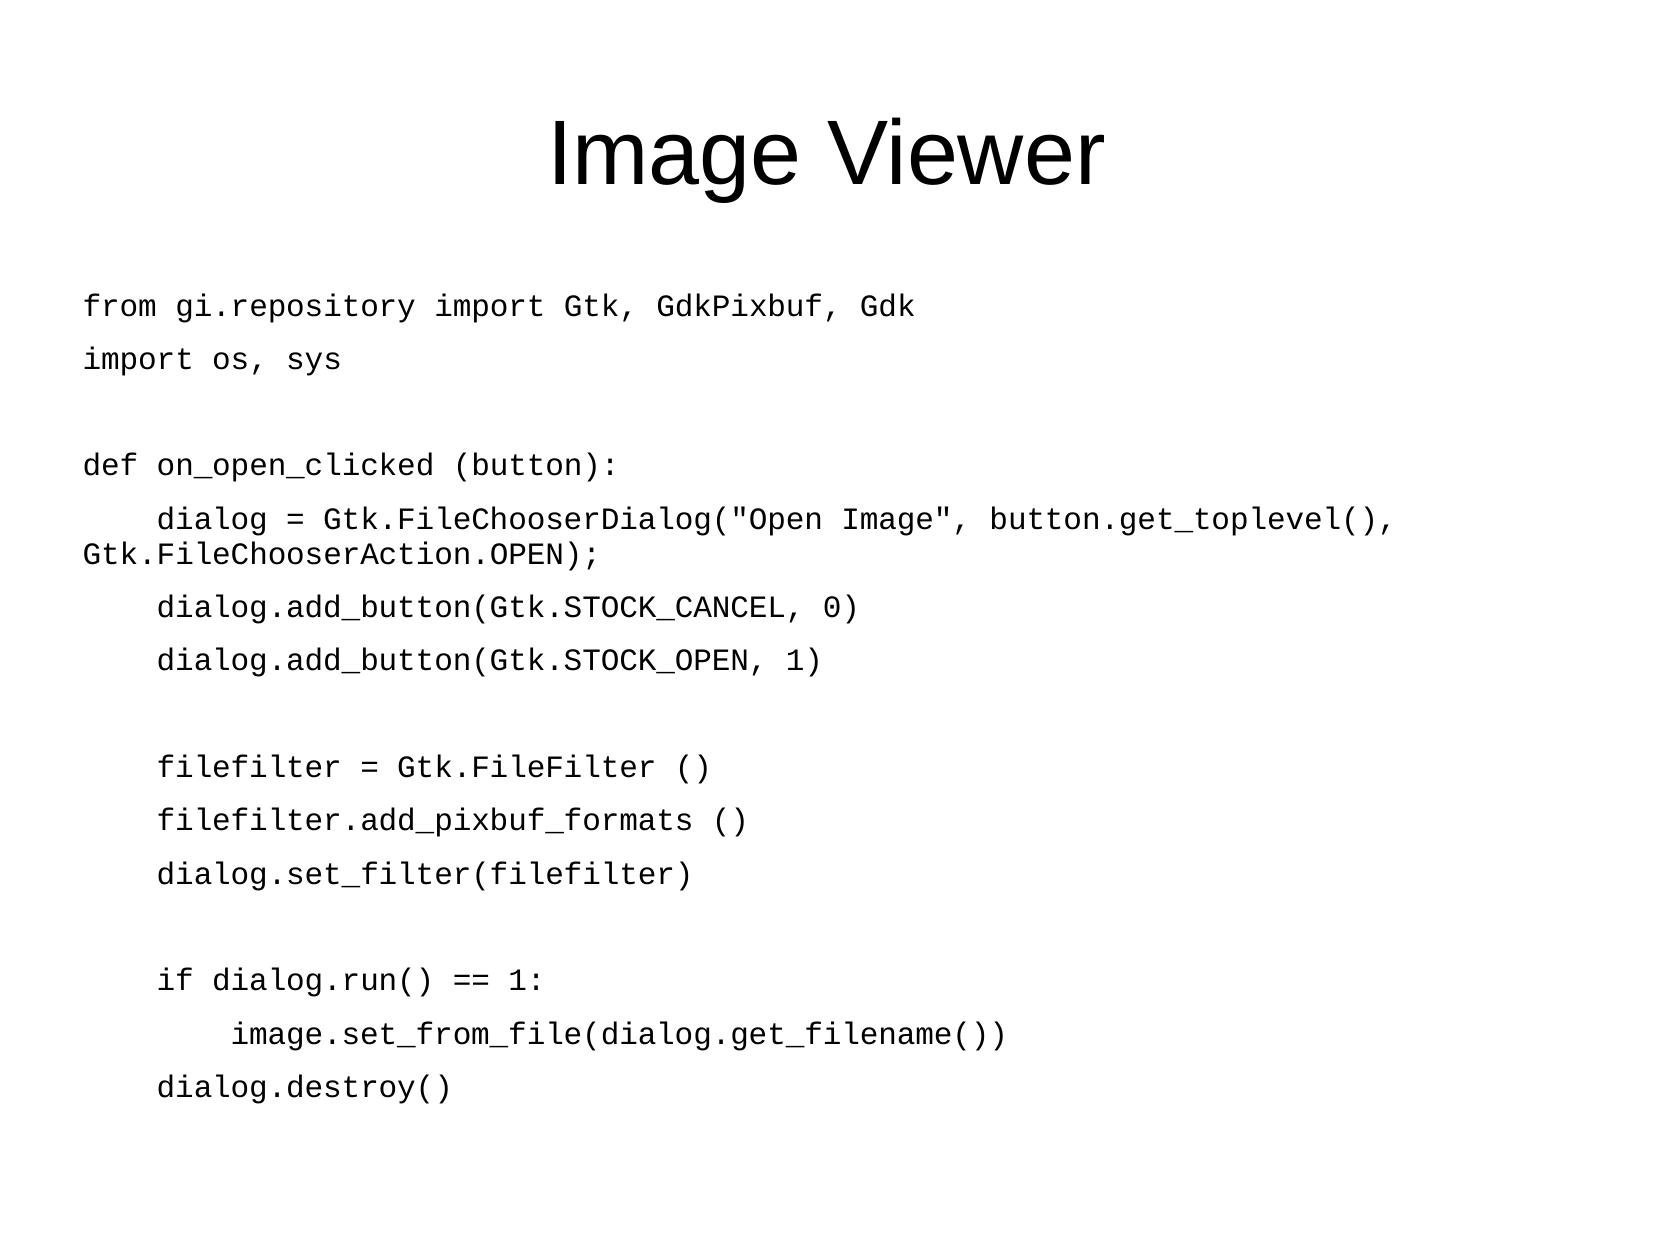

# Image Viewer
from gi.repository import Gtk, GdkPixbuf, Gdk
import os, sys
def on_open_clicked (button):
 dialog = Gtk.FileChooserDialog("Open Image", button.get_toplevel(), Gtk.FileChooserAction.OPEN);
 dialog.add_button(Gtk.STOCK_CANCEL, 0)
 dialog.add_button(Gtk.STOCK_OPEN, 1)
 filefilter = Gtk.FileFilter ()
 filefilter.add_pixbuf_formats ()
 dialog.set_filter(filefilter)
 if dialog.run() == 1:
 image.set_from_file(dialog.get_filename())
 dialog.destroy()